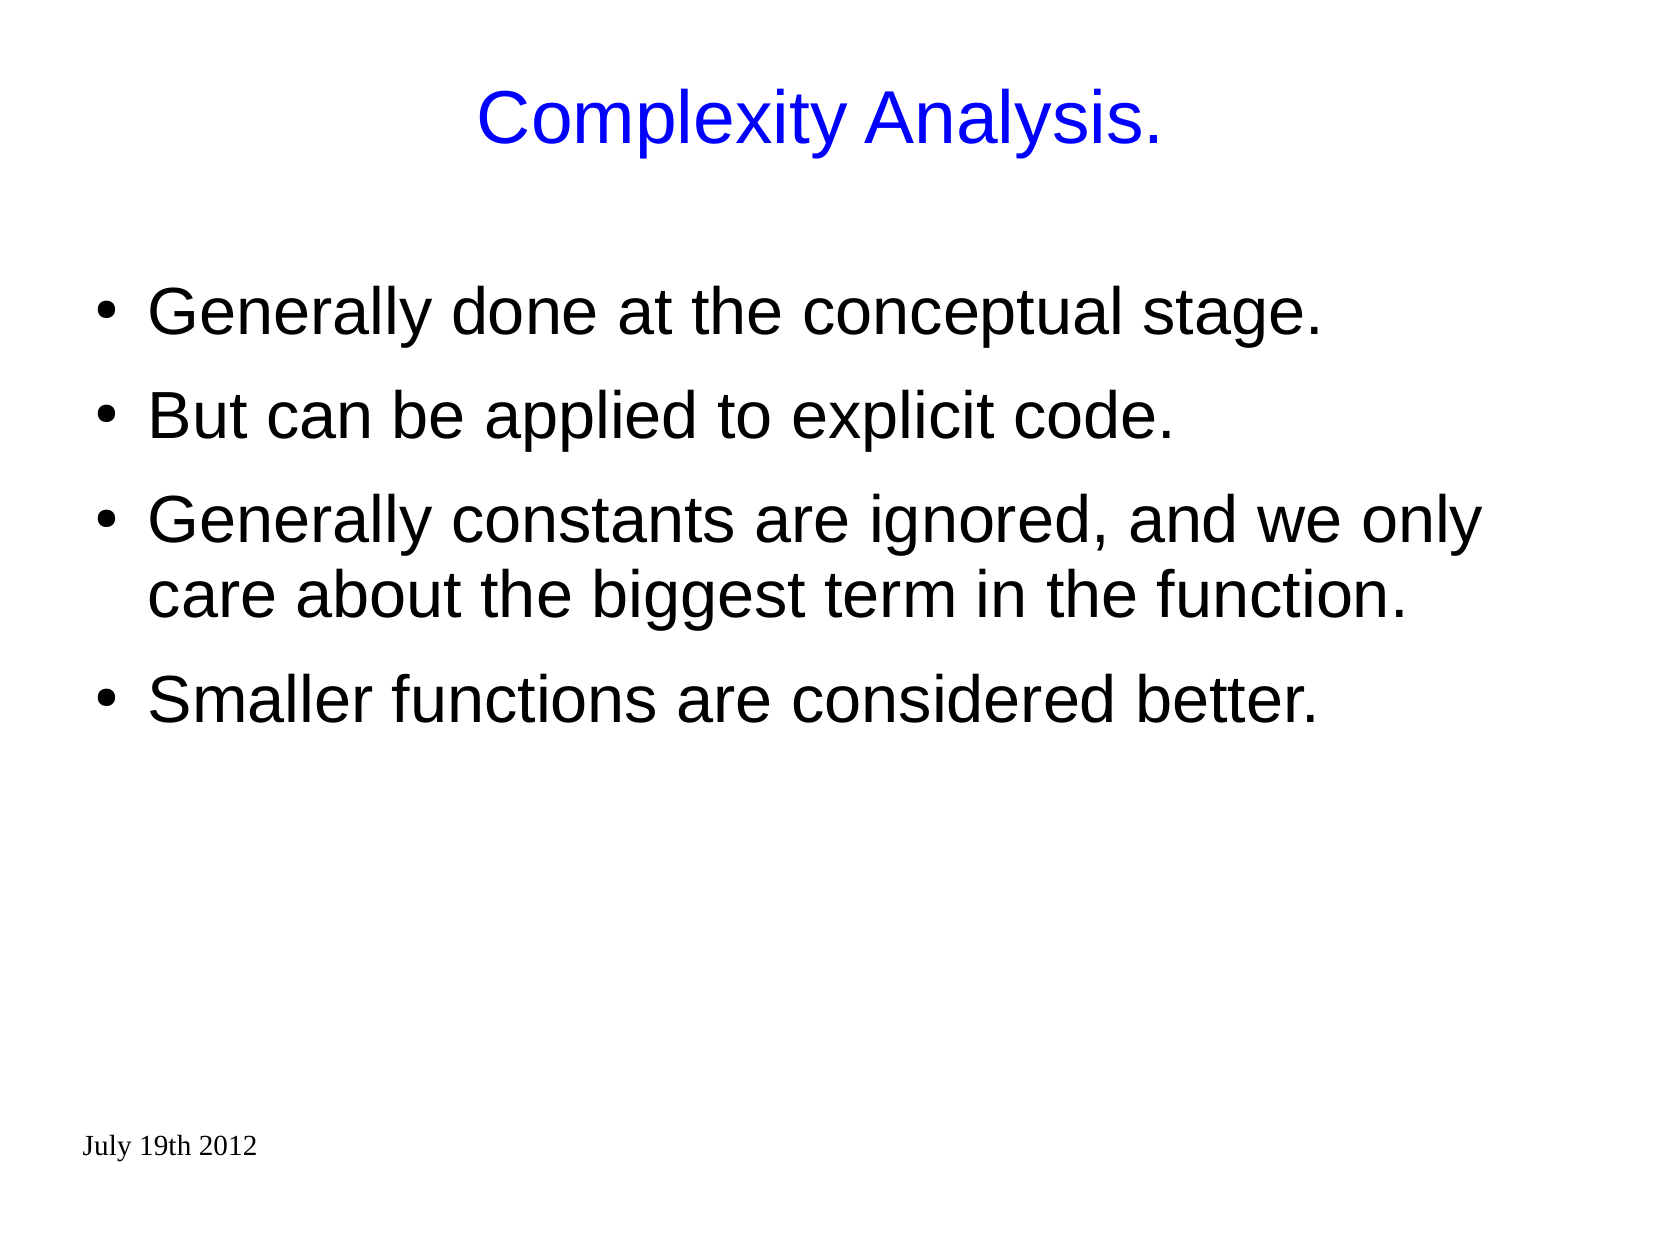

# Complexity Analysis.
Generally done at the conceptual stage.
But can be applied to explicit code.
Generally constants are ignored, and we only care about the biggest term in the function.
Smaller functions are considered better.
July 19th 2012